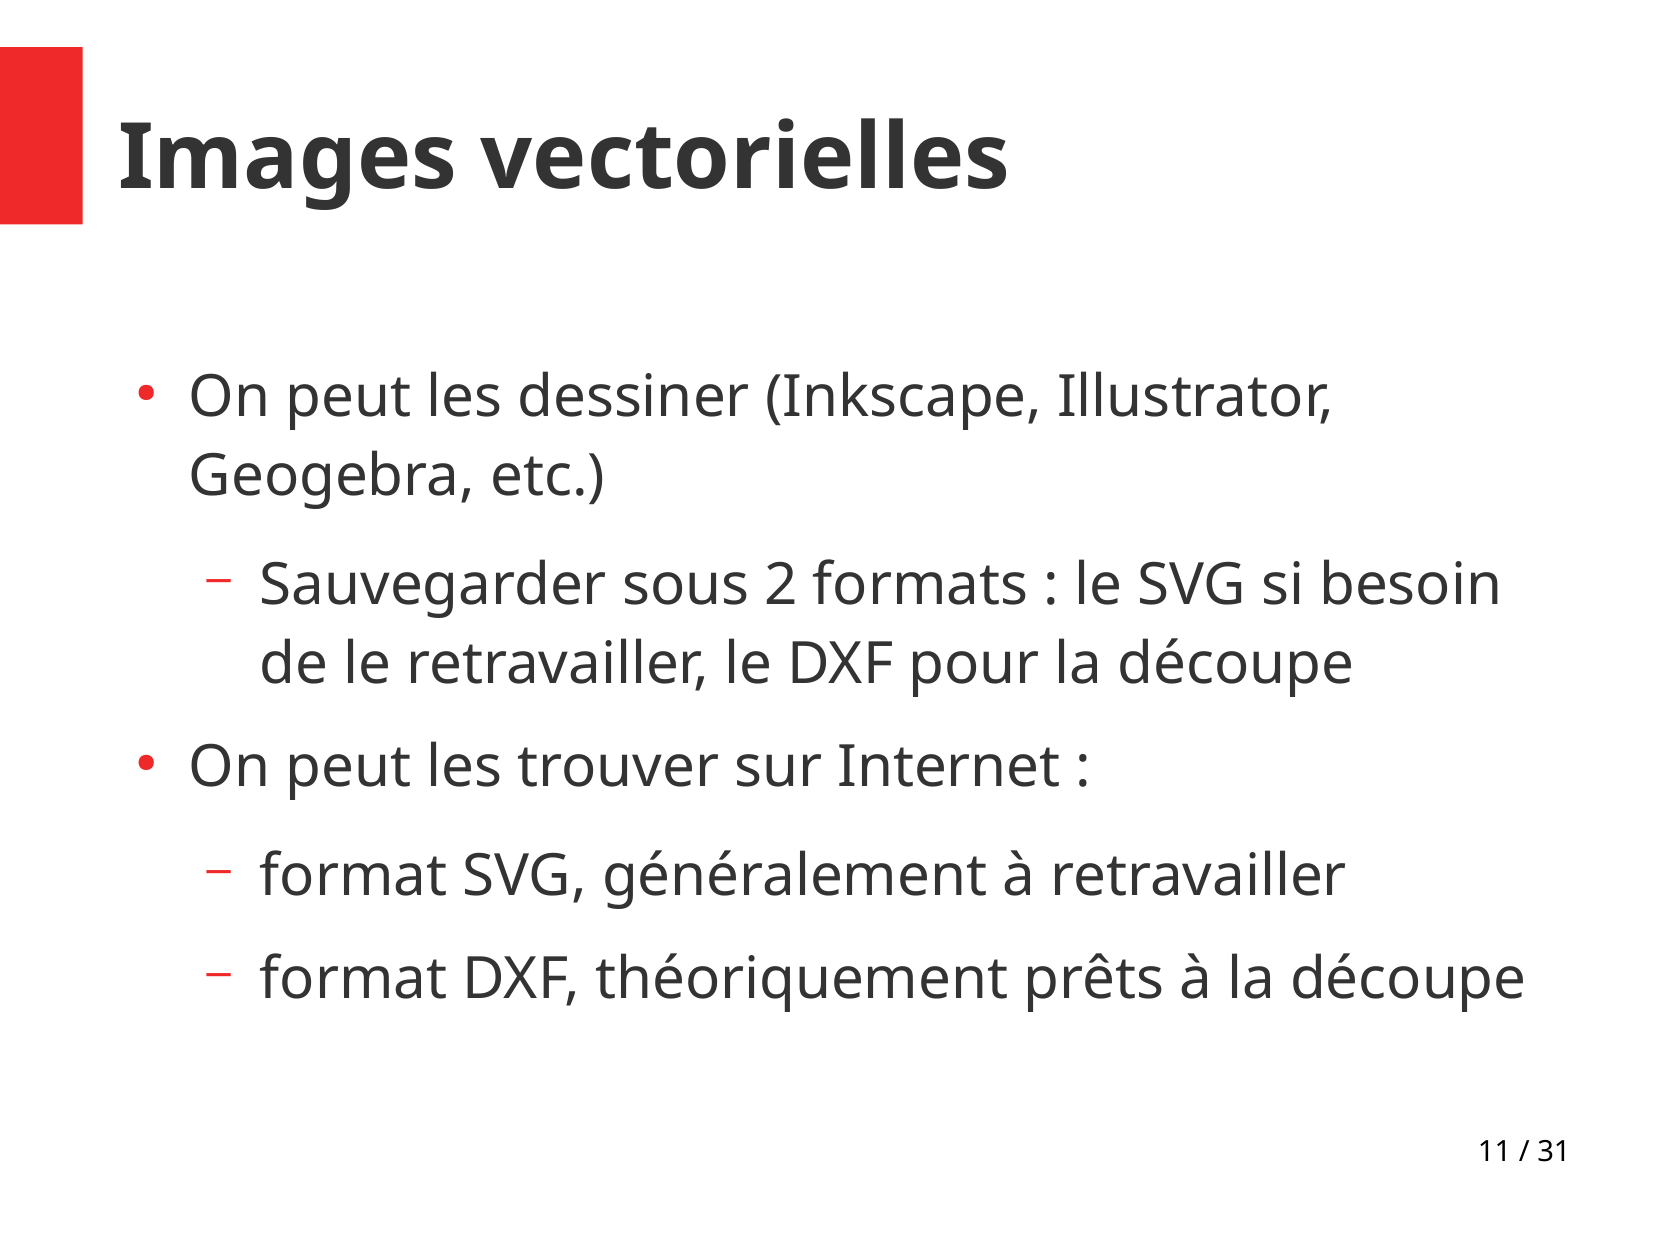

# Images vectorielles
On peut les dessiner (Inkscape, Illustrator, Geogebra, etc.)
Sauvegarder sous 2 formats : le SVG si besoin de le retravailler, le DXF pour la découpe
On peut les trouver sur Internet :
format SVG, généralement à retravailler
format DXF, théoriquement prêts à la découpe
11